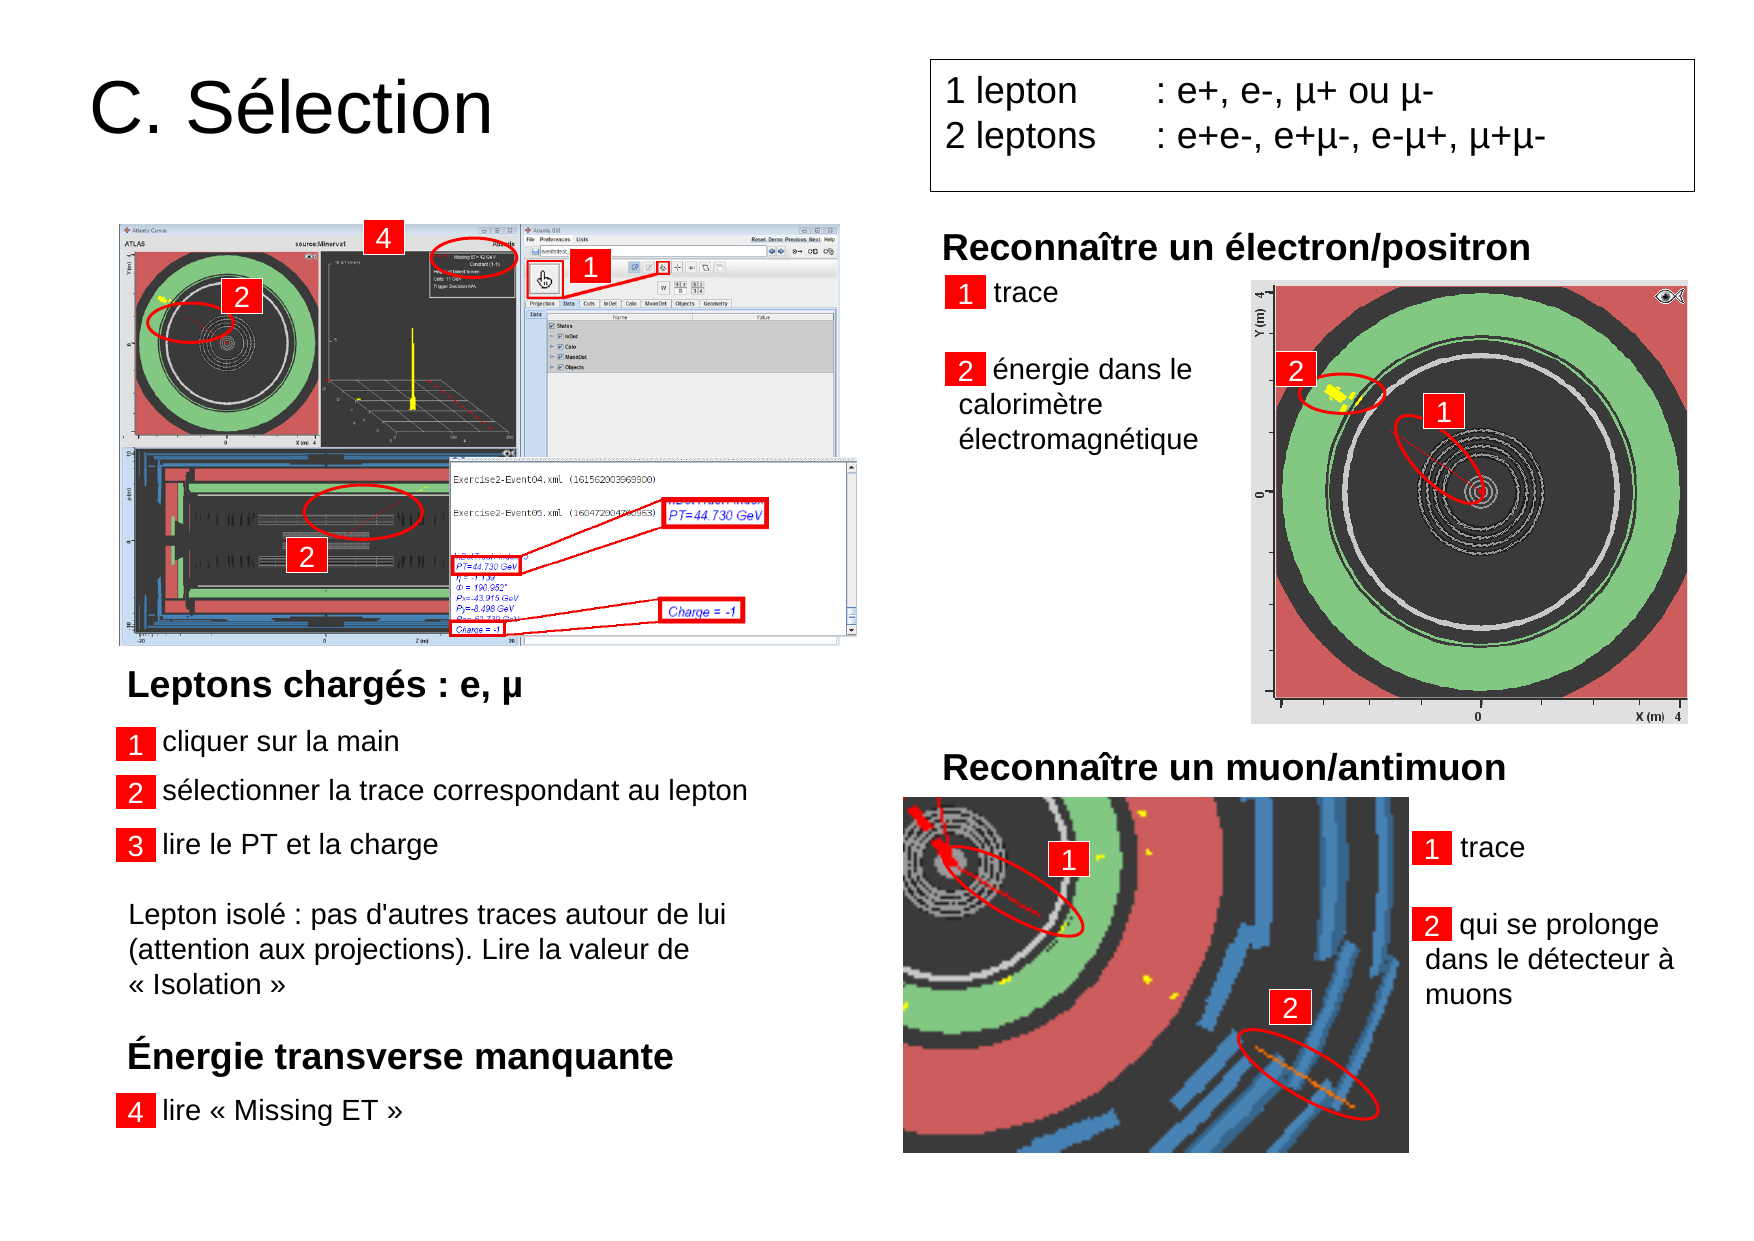

# C. Sélection
1 lepton 	: e+, e-, µ+ ou µ-
2 leptons 	: e+e-, e+µ-, e-µ+, µ+µ-
Reconnaître un électron/positron
4
1
1) trace
1
2
2) énergie dans le calorimètre électromagnétique
2
2
1
2
Leptons chargés : e, µ
1) cliquer sur la main
1
Reconnaître un muon/antimuon
2) sélectionner la trace correspondant au lepton
2
3) lire le PT et la charge
Lepton isolé : pas d'autres traces autour de lui (attention aux projections). Lire la valeur de « Isolation »
1) trace
3
1
1
2) qui se prolonge dans le détecteur à muons
2
2
Énergie transverse manquante
3) lire « Missing ET »
4